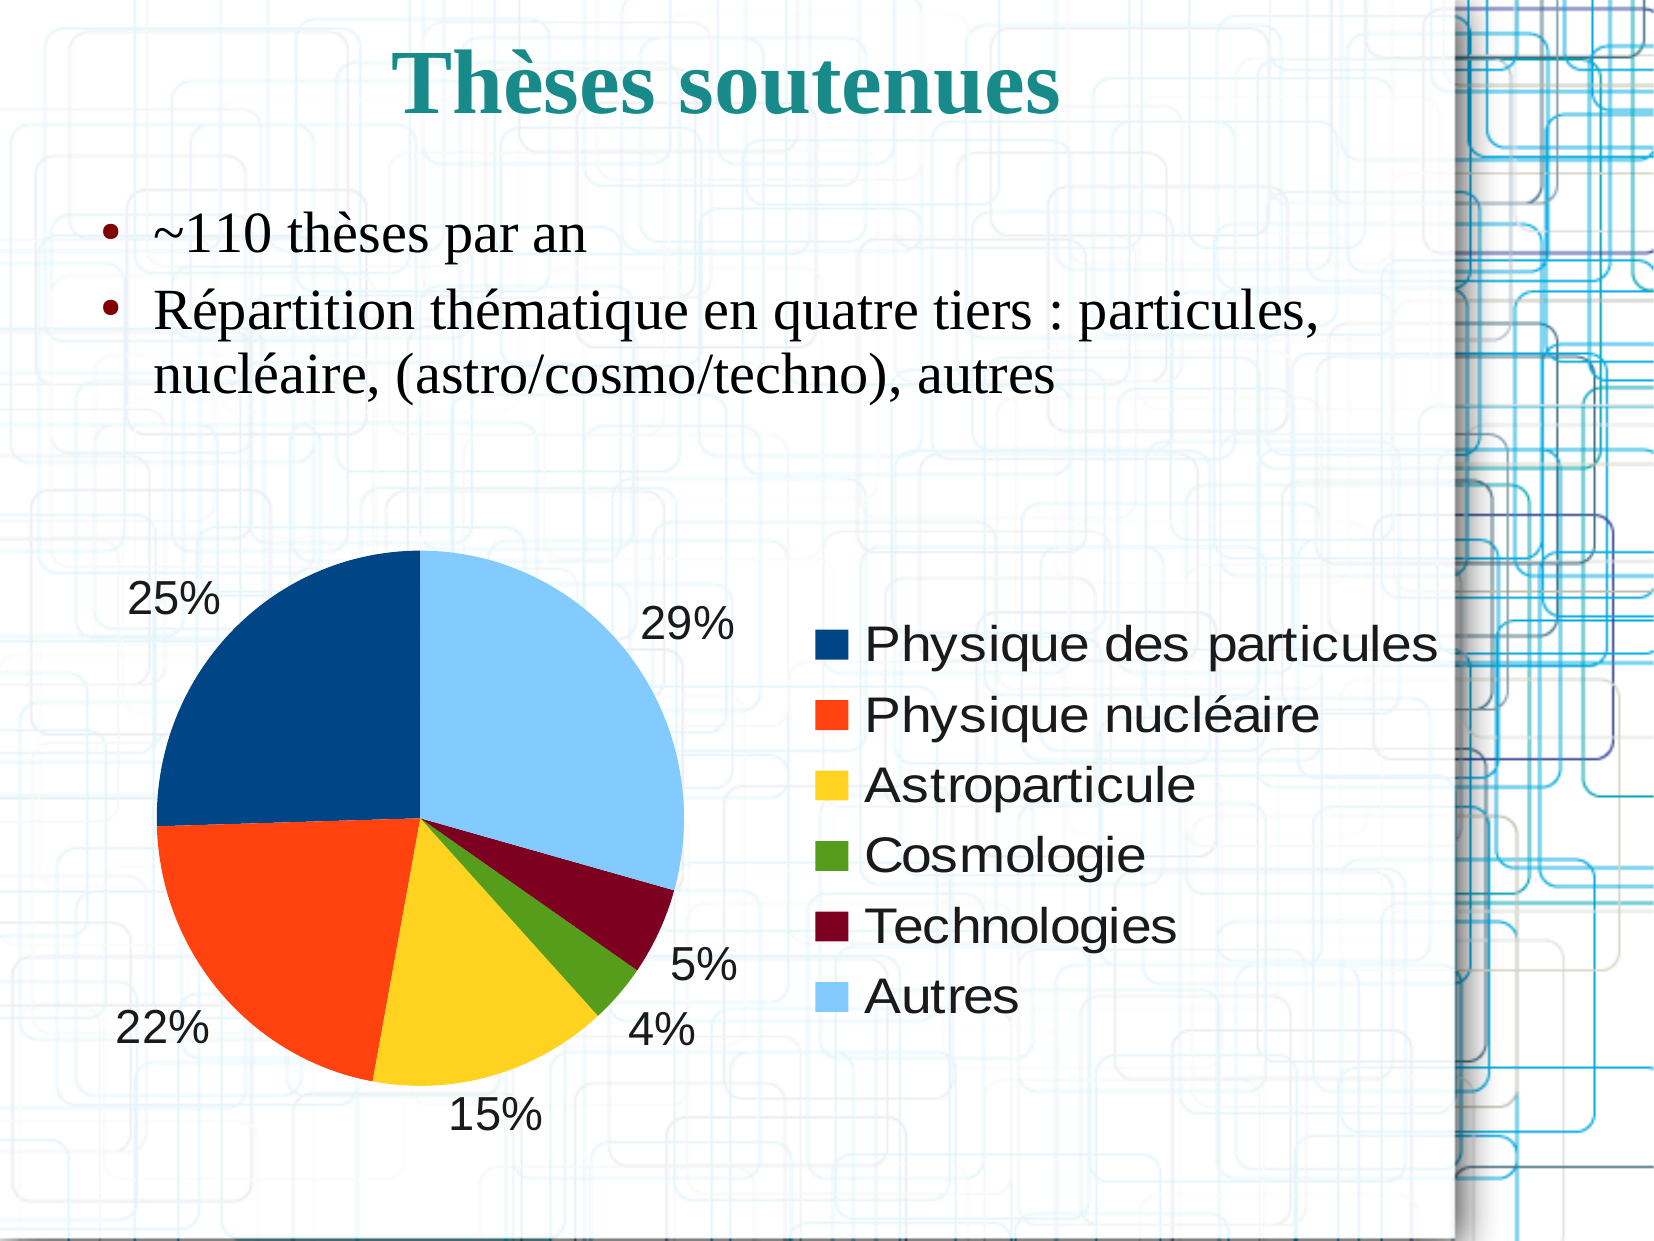

# Thèses soutenues
~110 thèses par an
Répartition thématique en quatre tiers : particules, nucléaire, (astro/cosmo/techno), autres